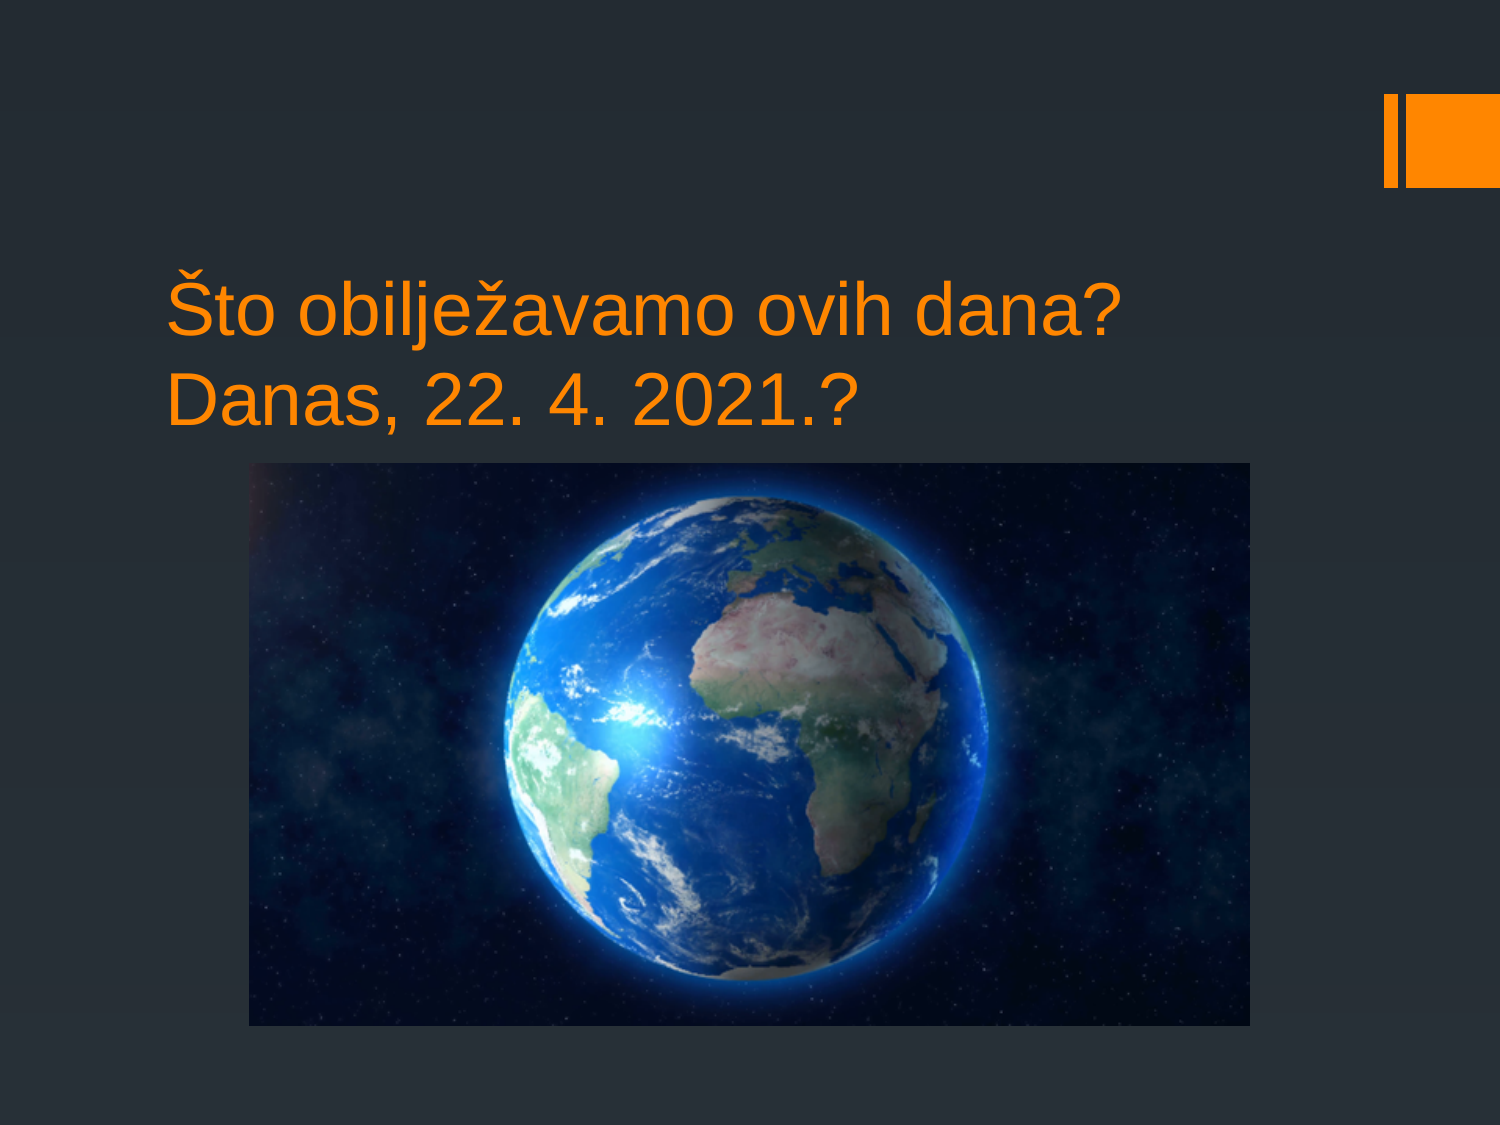

# Što obilježavamo ovih dana? Danas, 22. 4. 2021.?